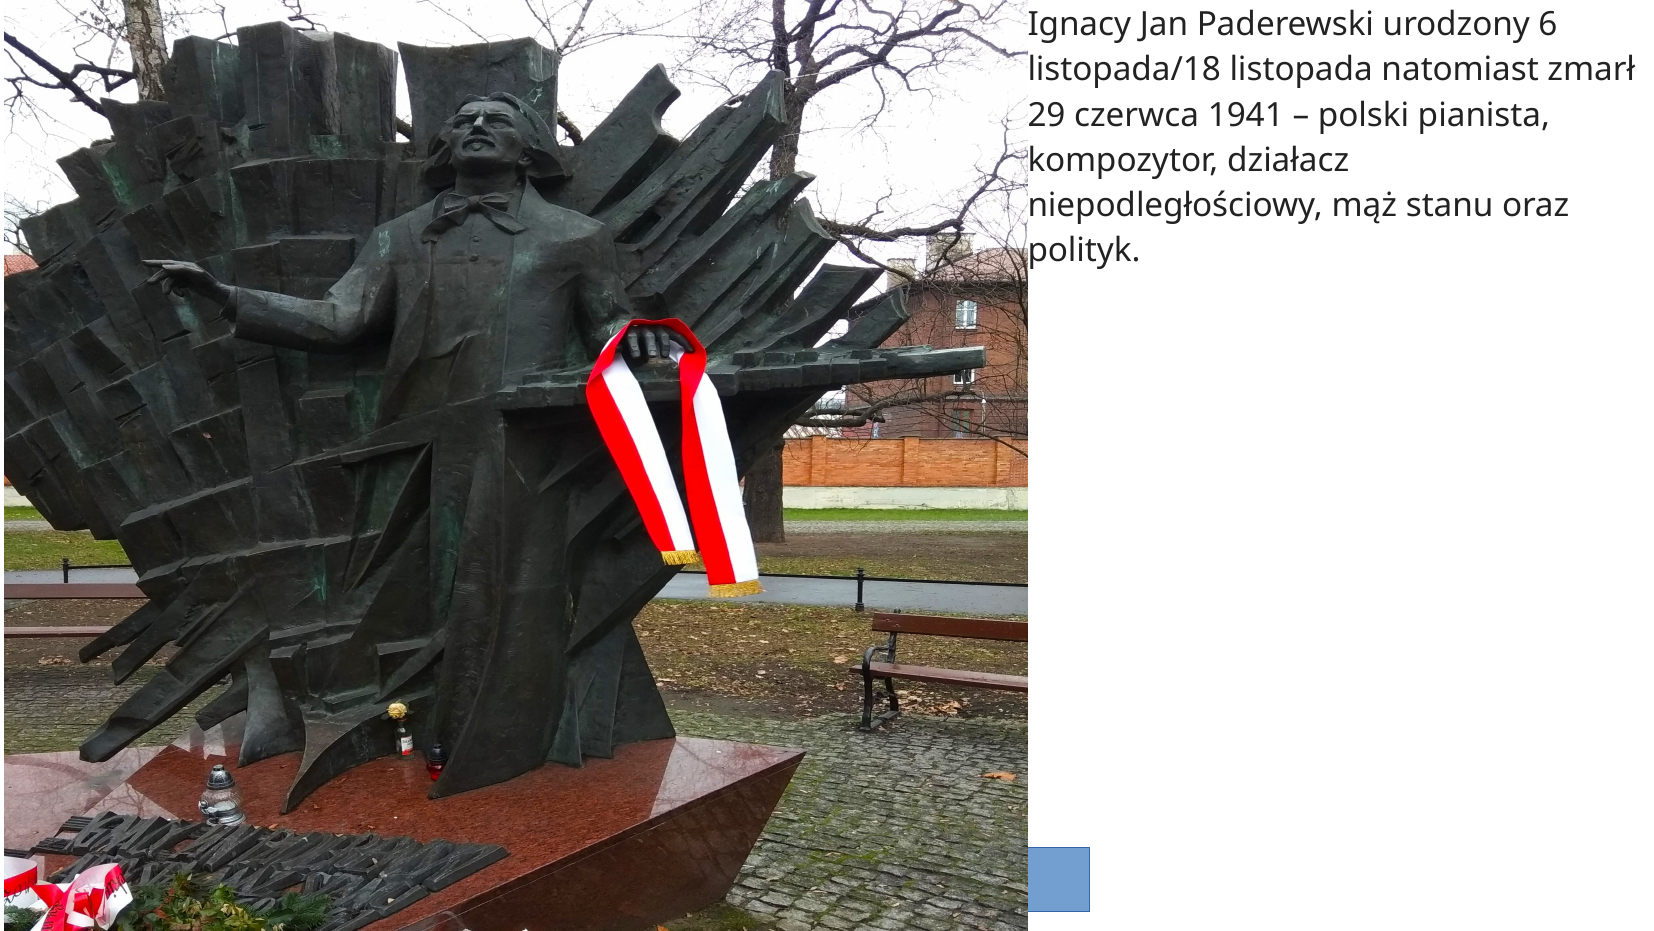

# Ignacy Jan Paderewski urodzony 6 listopada/18 listopada natomiast zmarł 29 czerwca 1941 – polski pianista, kompozytor, działacz niepodległościowy, mąż stanu oraz polityk.